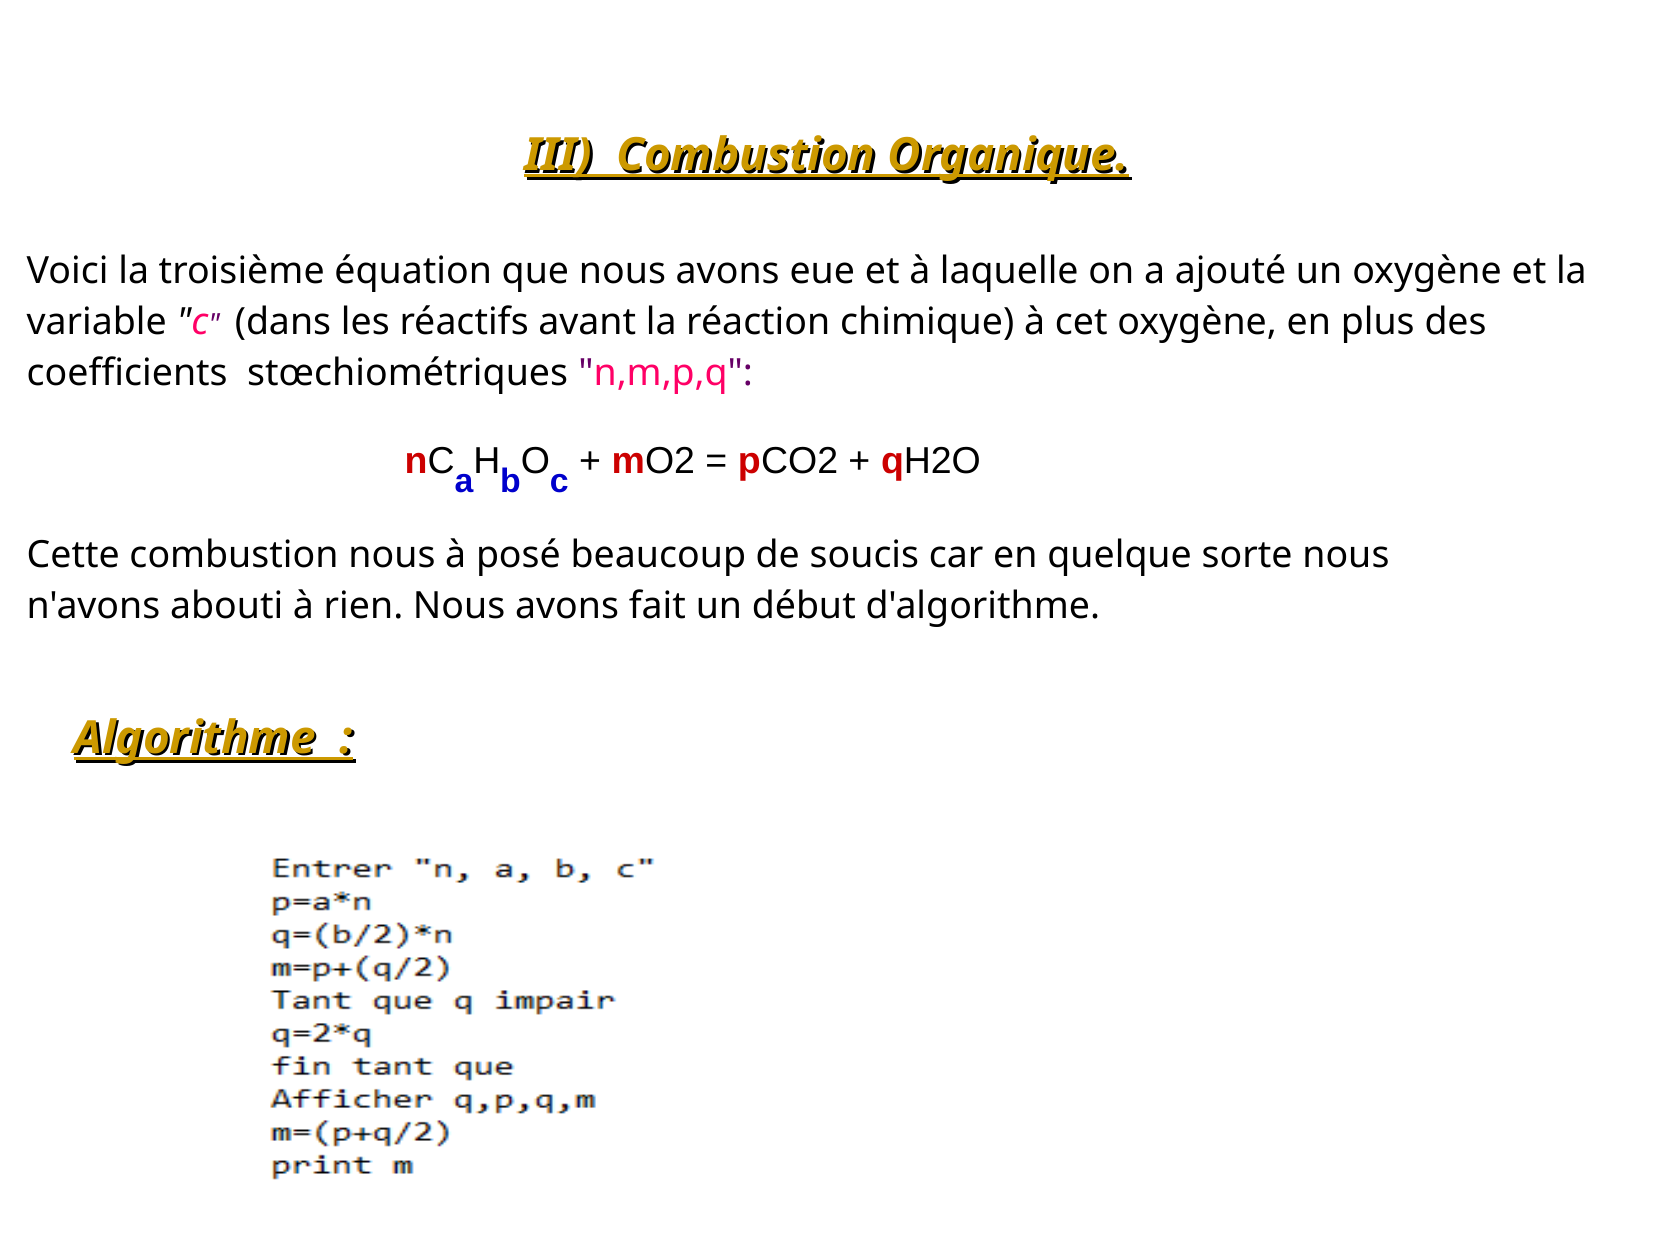

# III) Combustion Organique.
Voici la troisième équation que nous avons eue et à laquelle on a ajouté un oxygène et la variable "c" (dans les réactifs avant la réaction chimique) à cet oxygène, en plus des coefficients stœchiométriques "n,m,p,q":
nCaHbOc + mO2 = pCO2 + qH2O
Cette combustion nous à posé beaucoup de soucis car en quelque sorte nous n'avons abouti à rien. Nous avons fait un début d'algorithme.
Algorithme  :